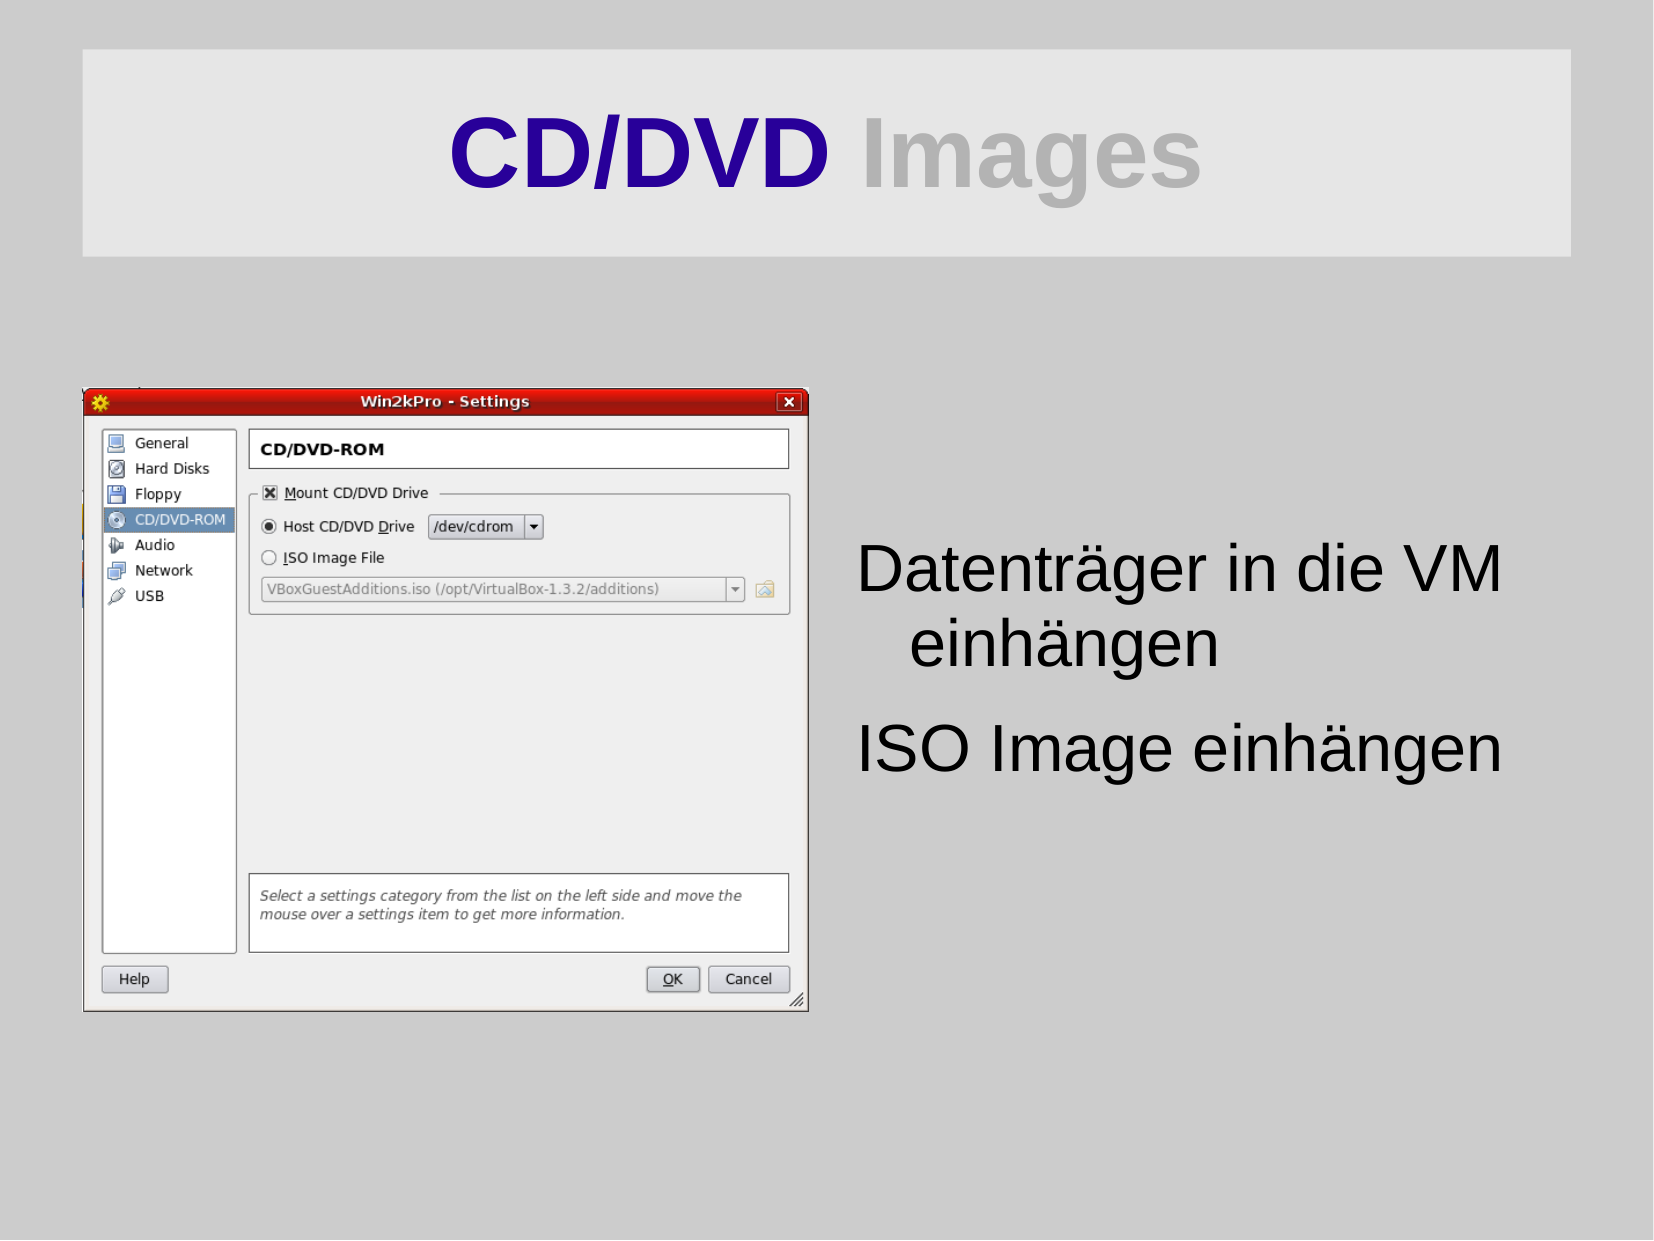

# CD/DVD Images
Datenträger in die VM einhängen
ISO Image einhängen